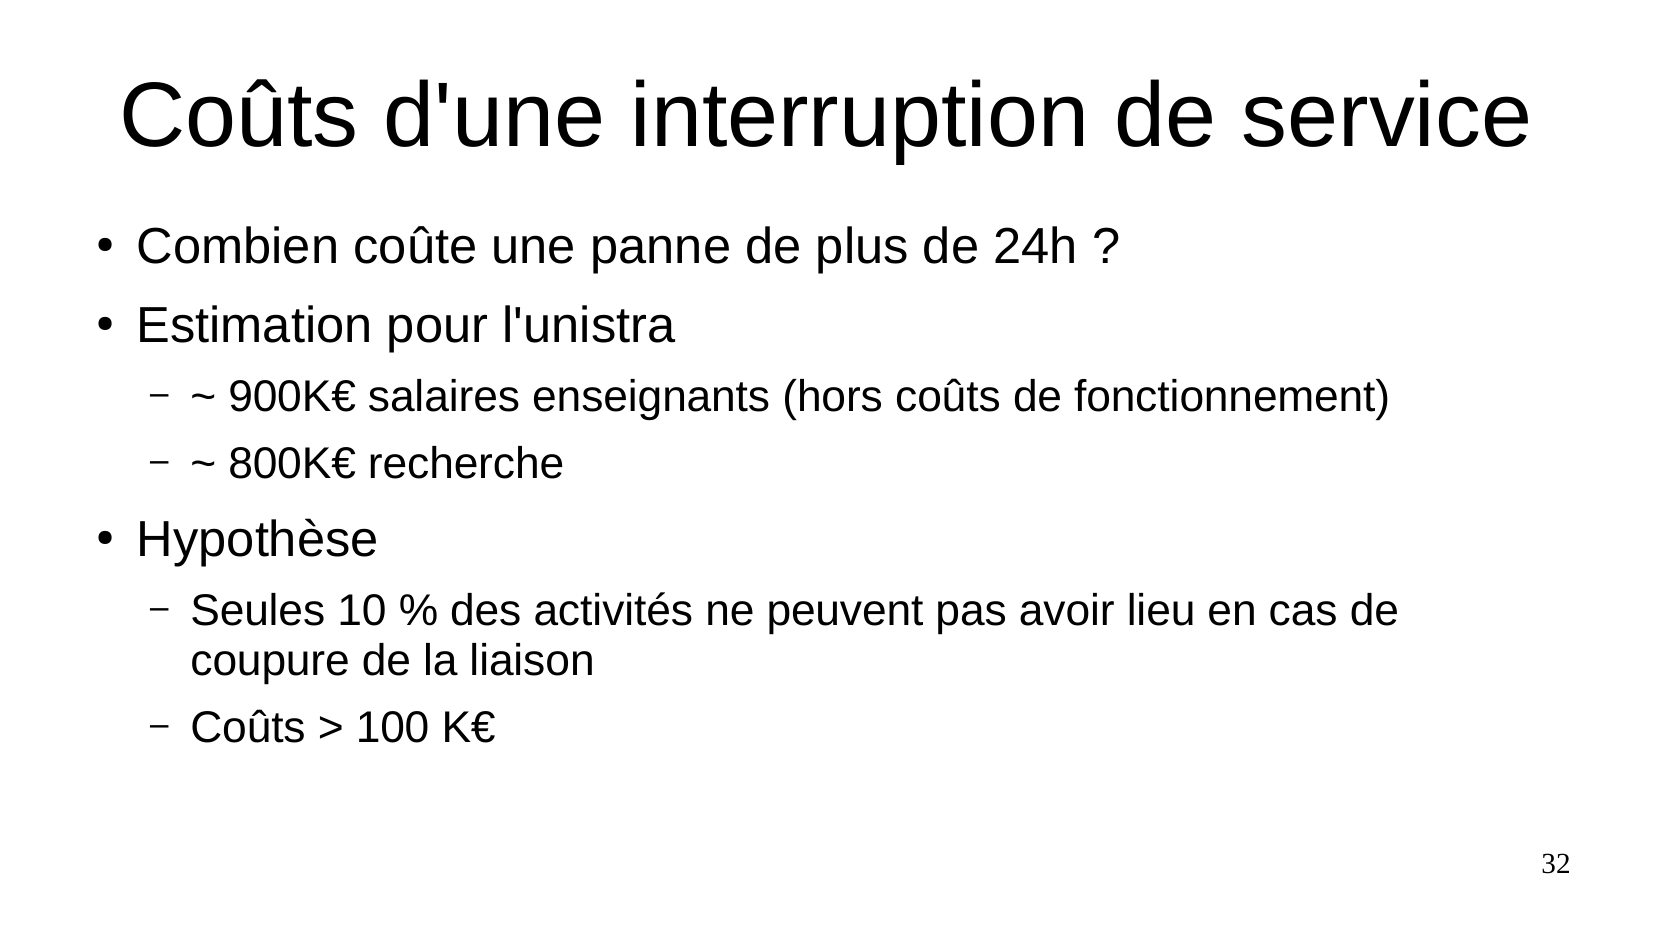

# Coûts d'une interruption de service
Combien coûte une panne de plus de 24h ?
Estimation pour l'unistra
~ 900K€ salaires enseignants (hors coûts de fonctionnement)
~ 800K€ recherche
Hypothèse
Seules 10 % des activités ne peuvent pas avoir lieu en cas de coupure de la liaison
Coûts > 100 K€
32